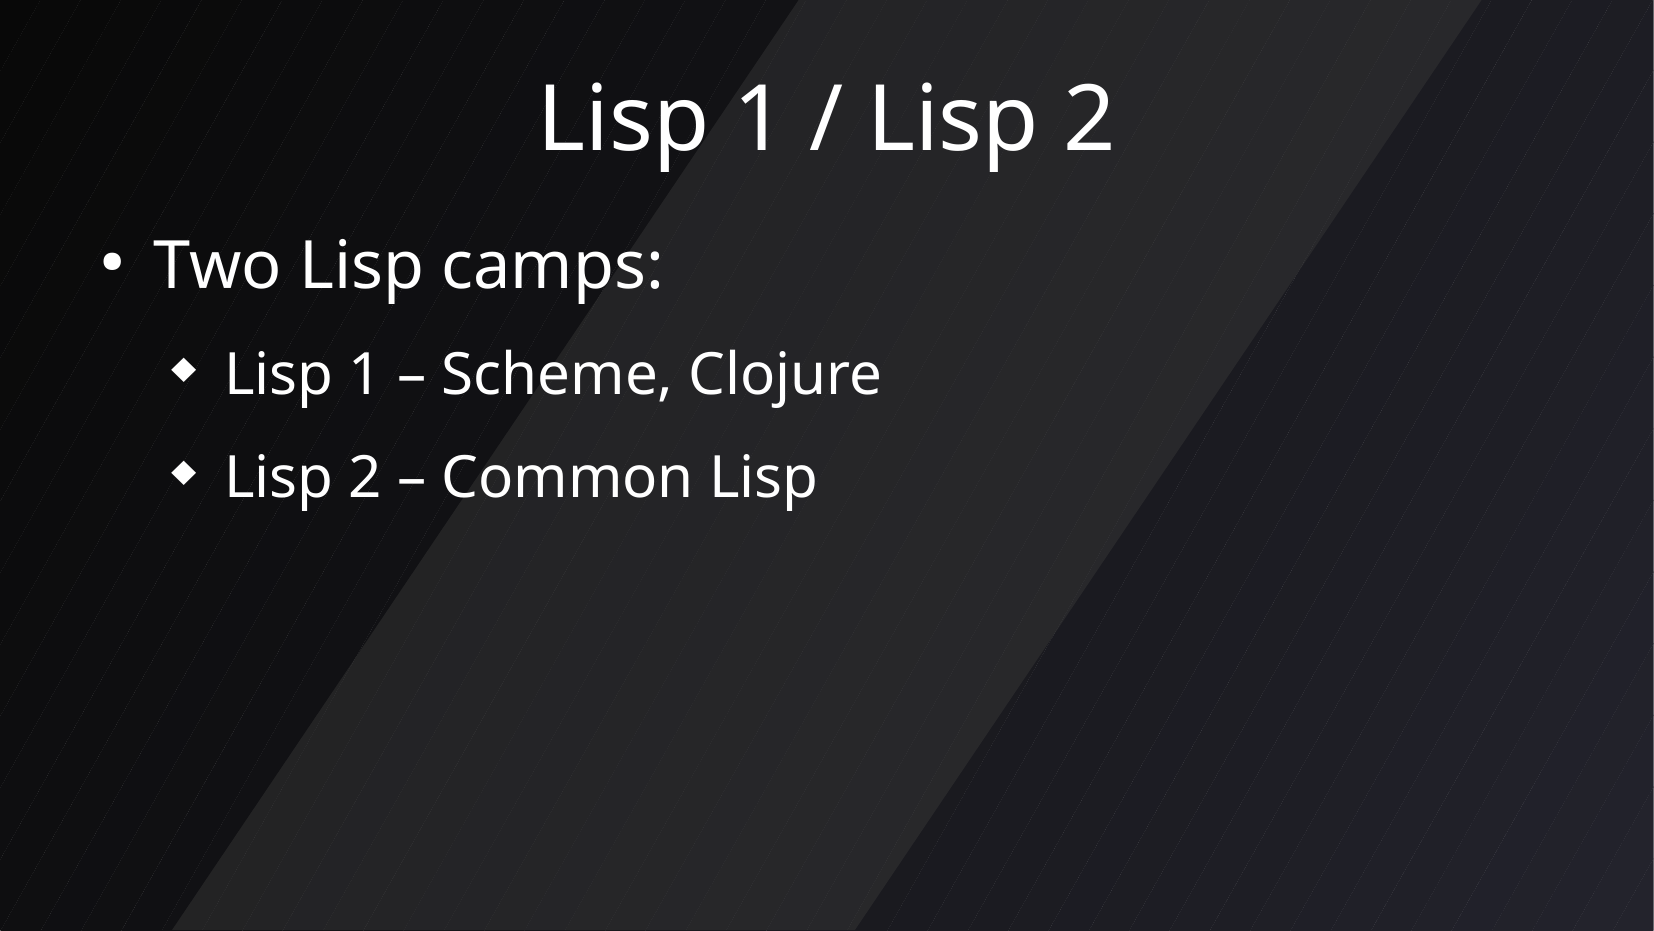

# Lisp 1 / Lisp 2
Two Lisp camps:
Lisp 1 – Scheme, Clojure
Lisp 2 – Common Lisp